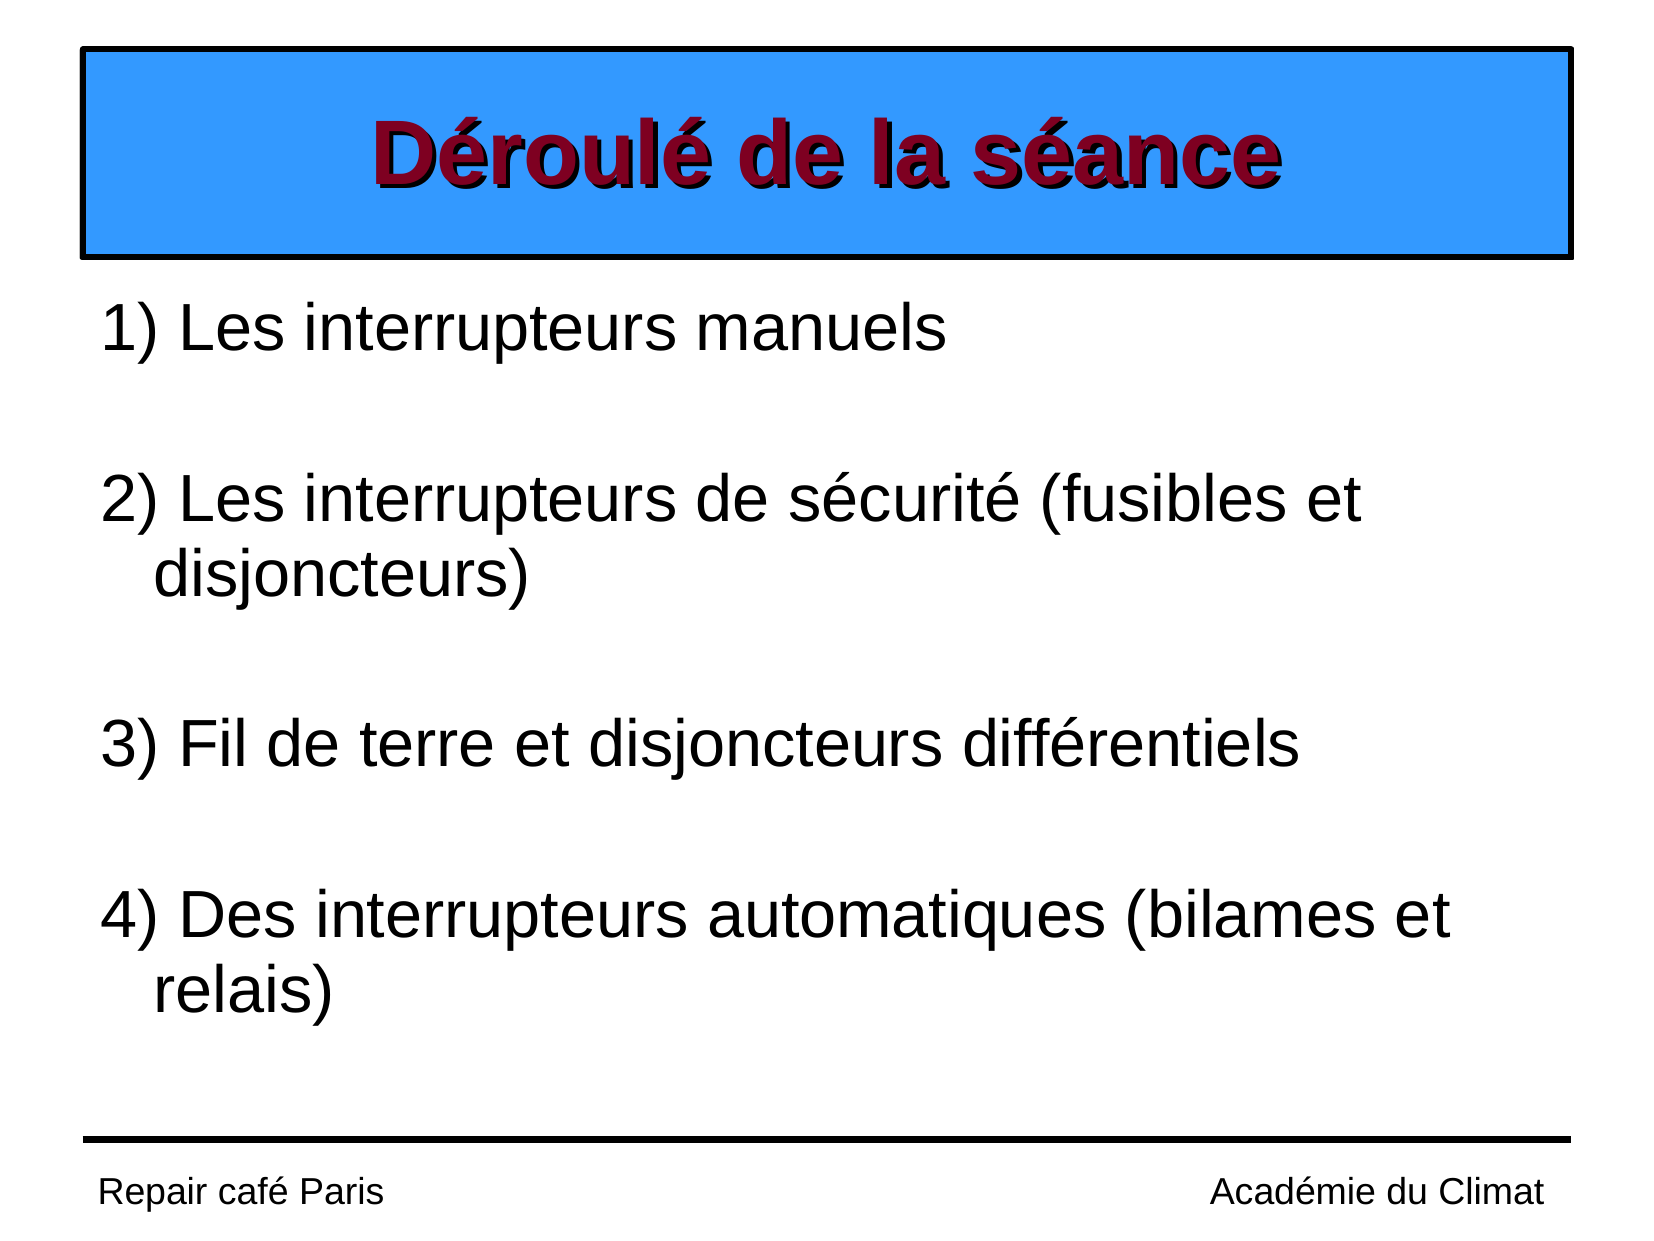

# Déroulé de la séance
 Les interrupteurs manuels
 Les interrupteurs de sécurité (fusibles et disjoncteurs)
 Fil de terre et disjoncteurs différentiels
 Des interrupteurs automatiques (bilames et relais)
Repair café Paris	Académie du Climat